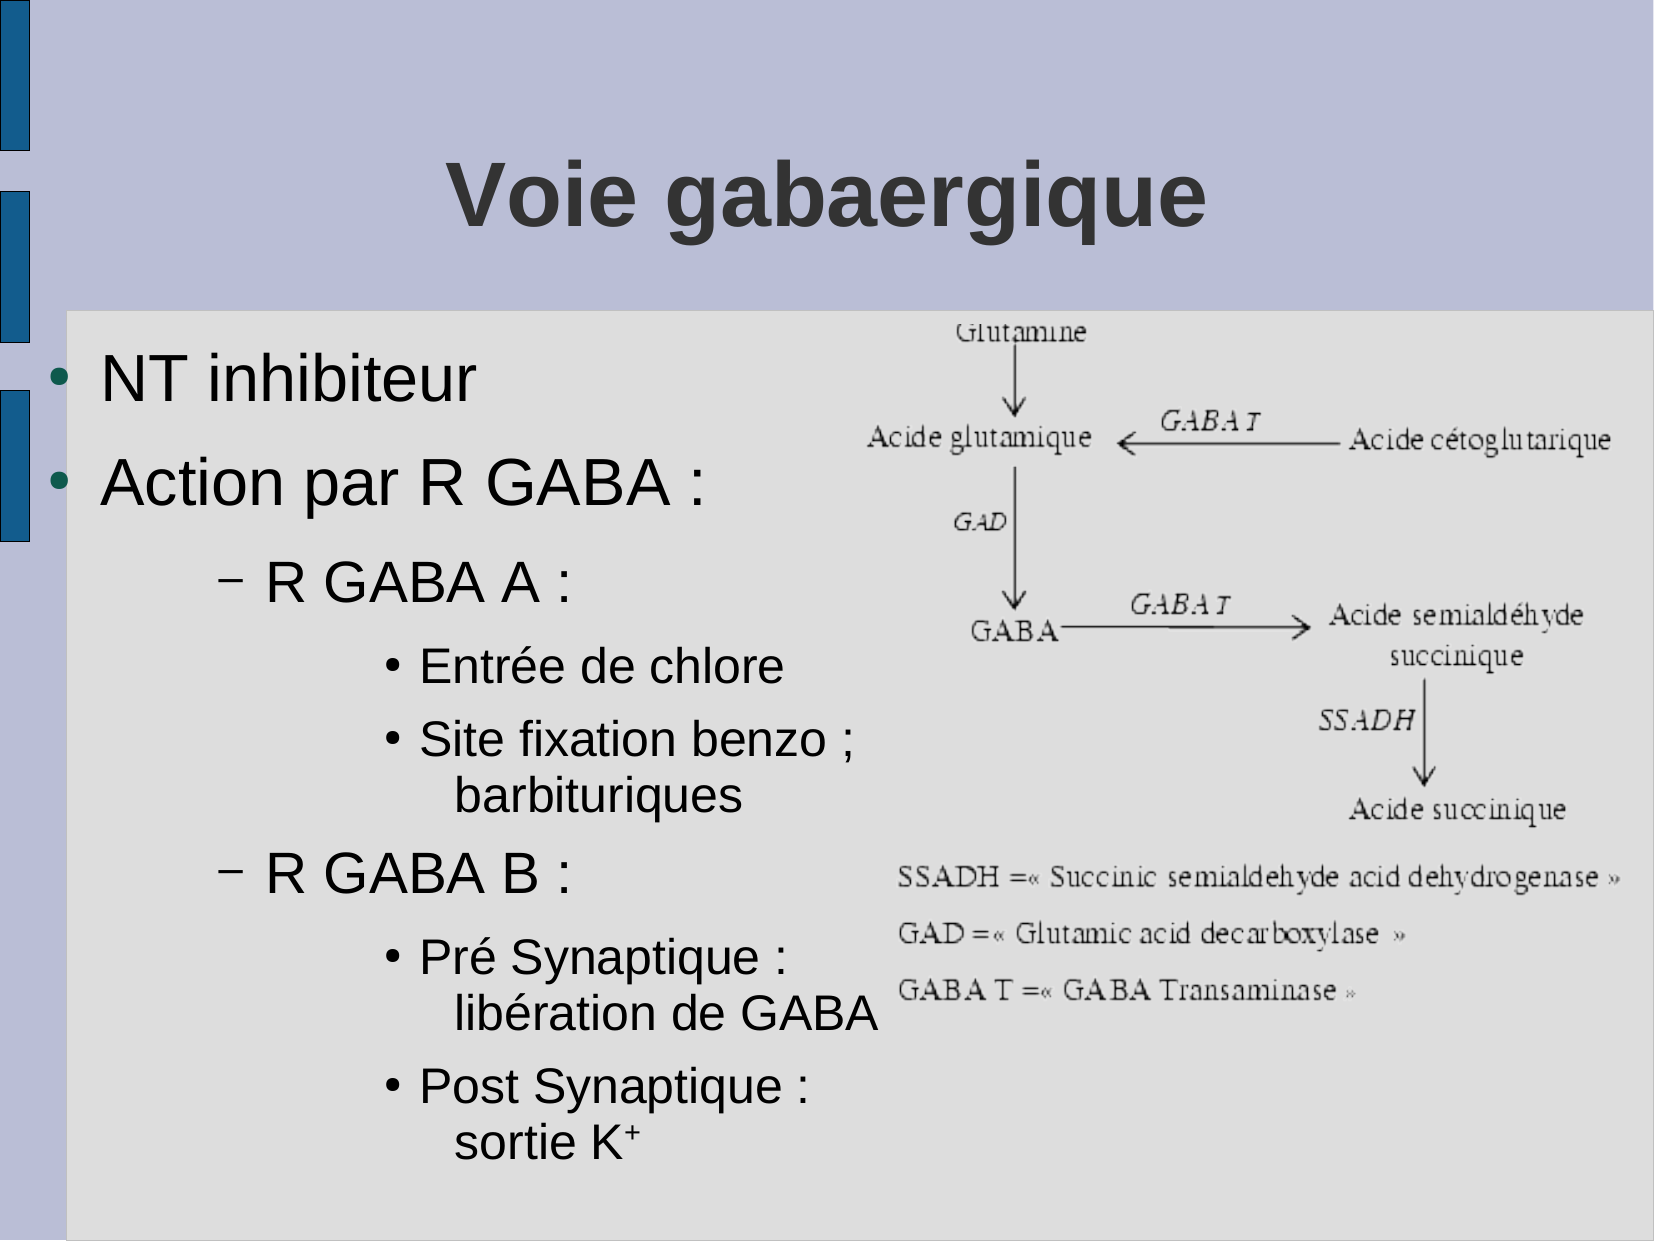

# Voie gabaergique
NT inhibiteur
Action par R GABA :
R GABA A :
Entrée de chlore
Site fixation benzo ; barbituriques
R GABA B :
Pré Synaptique : libération de GABA
Post Synaptique : sortie K+